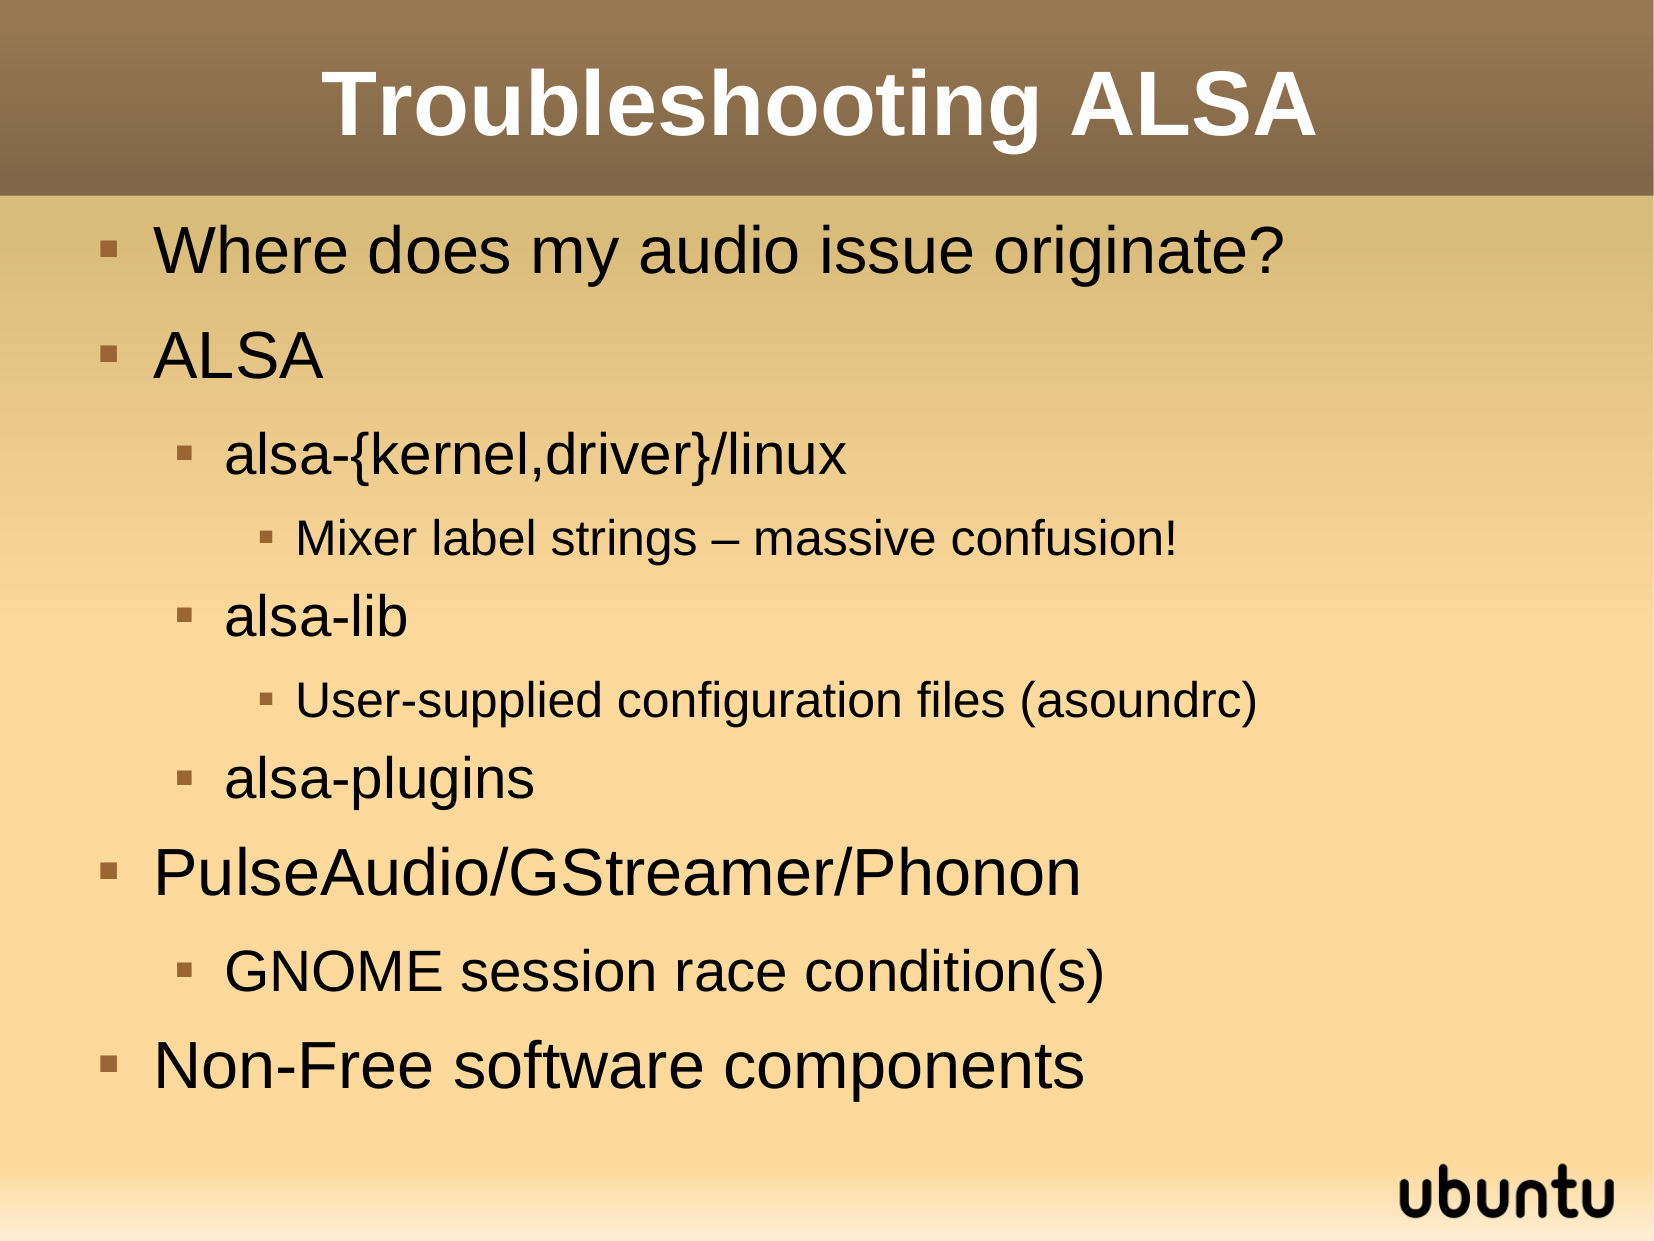

# Troubleshooting ALSA
Where does my audio issue originate?
ALSA
alsa-{kernel,driver}/linux
Mixer label strings – massive confusion!
alsa-lib
User-supplied configuration files (asoundrc)
alsa-plugins
PulseAudio/GStreamer/Phonon
GNOME session race condition(s)
Non-Free software components